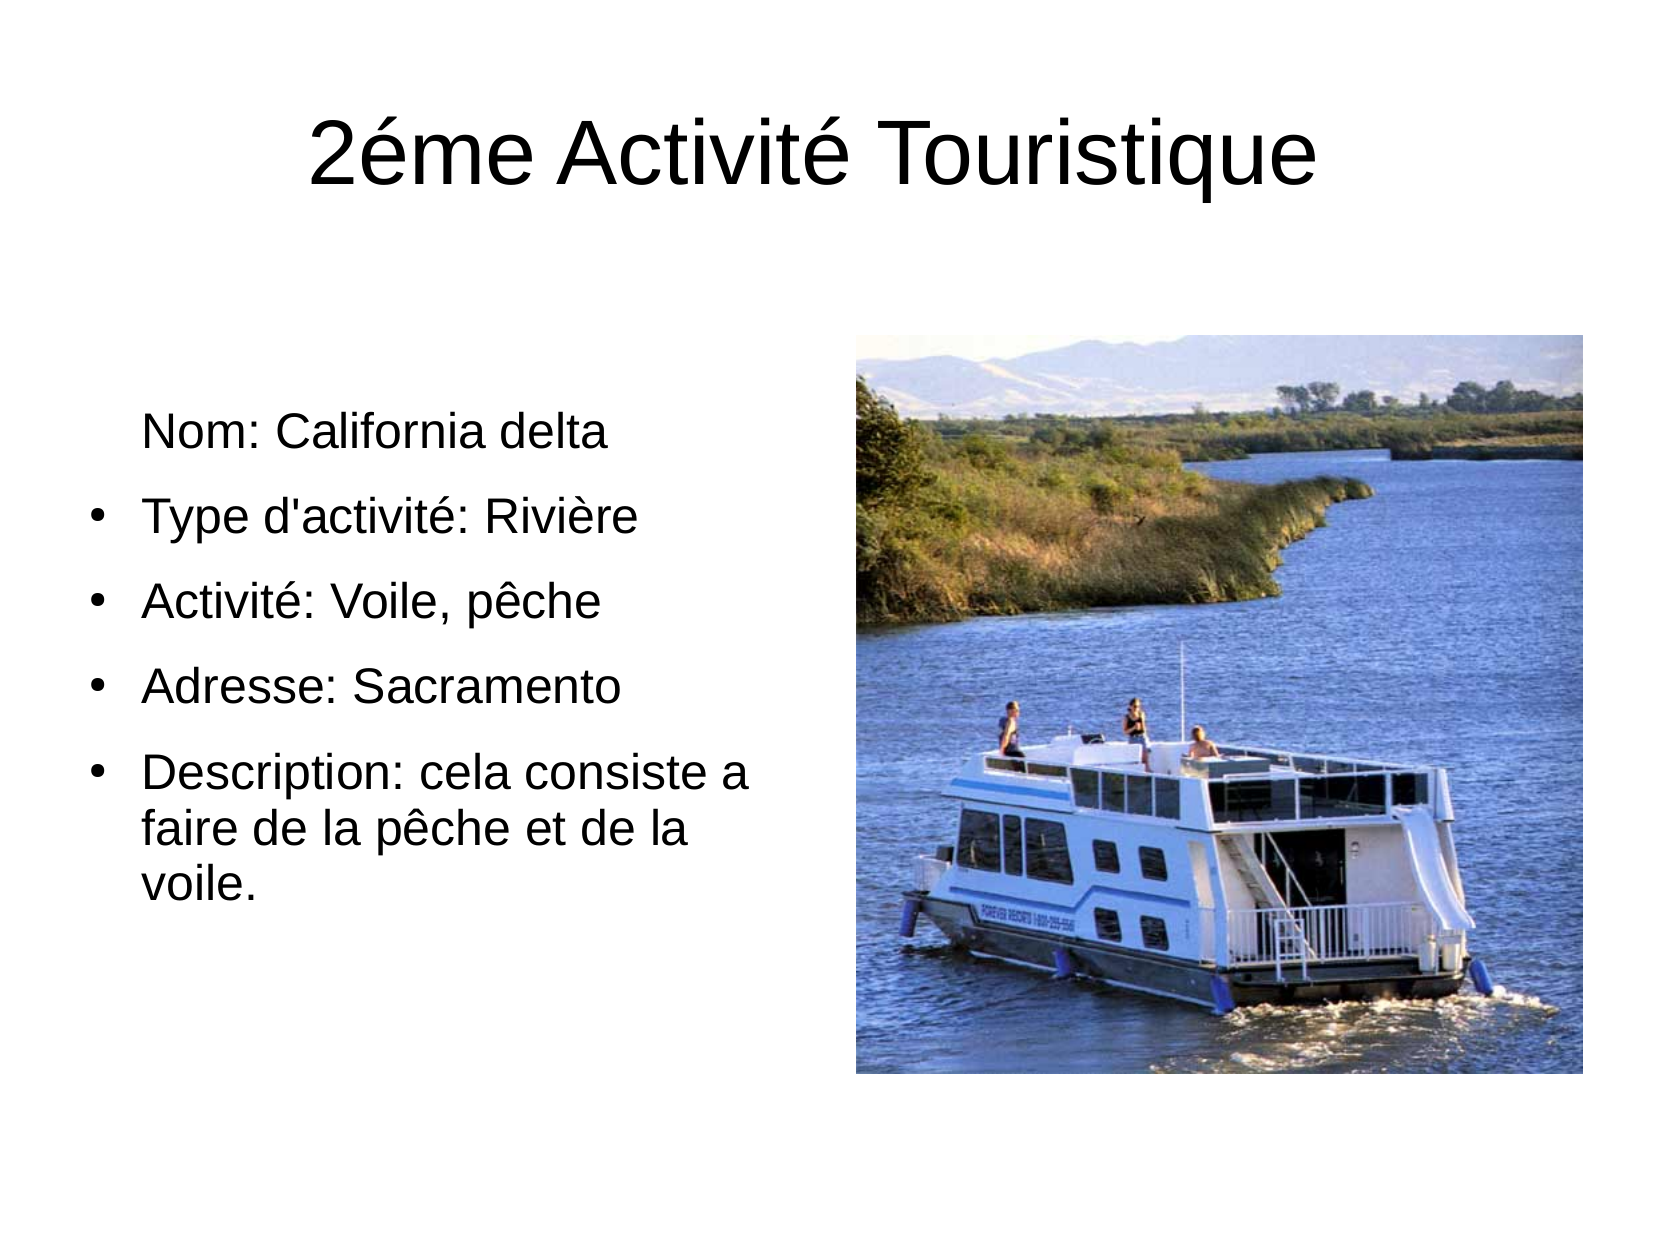

# 2éme Activité Touristique
Nom: California delta
Type d'activité: Rivière
Activité: Voile, pêche
Adresse: Sacramento
Description: cela consiste a faire de la pêche et de la voile.